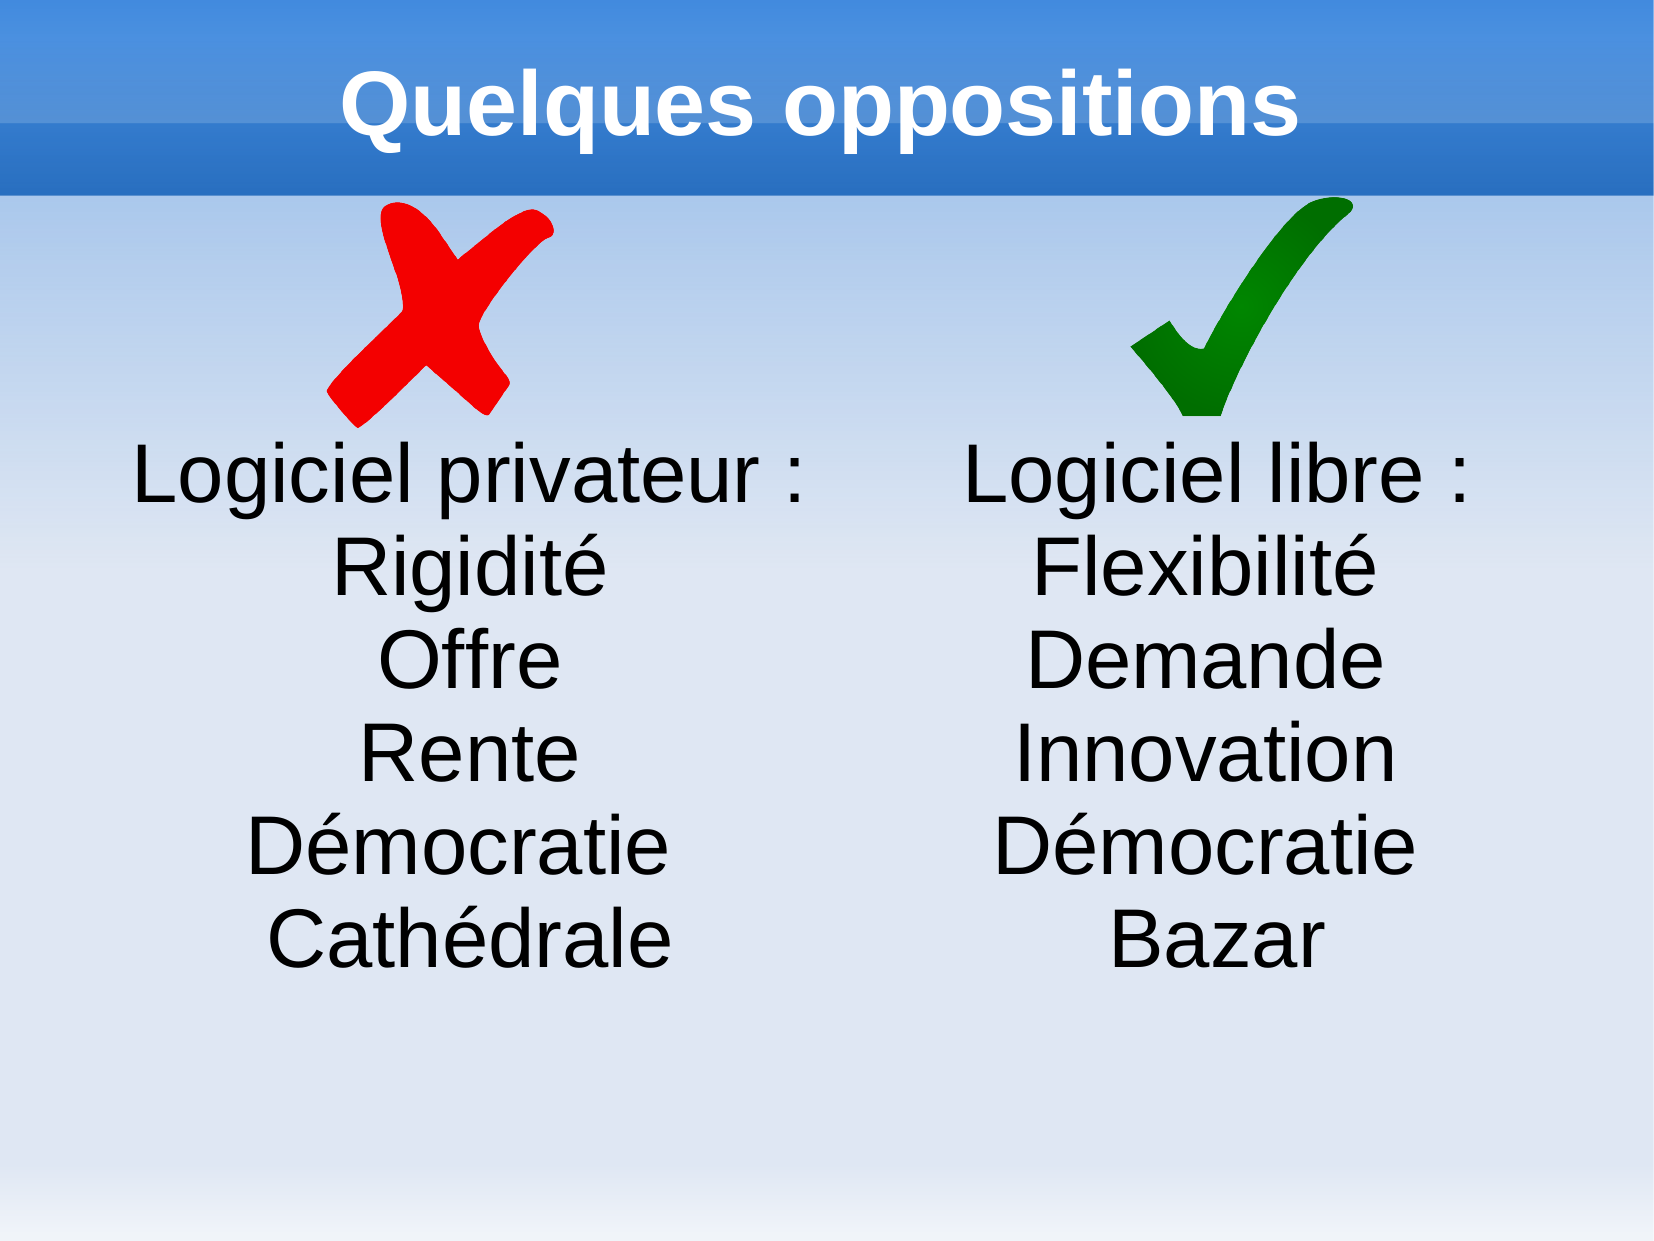

# Quelques oppositions
Logiciel privateur :
Rigidité
Offre
Rente
Démocratie
Cathédrale
Logiciel libre :
Flexibilité
Demande
Innovation
Démocratie
Bazar